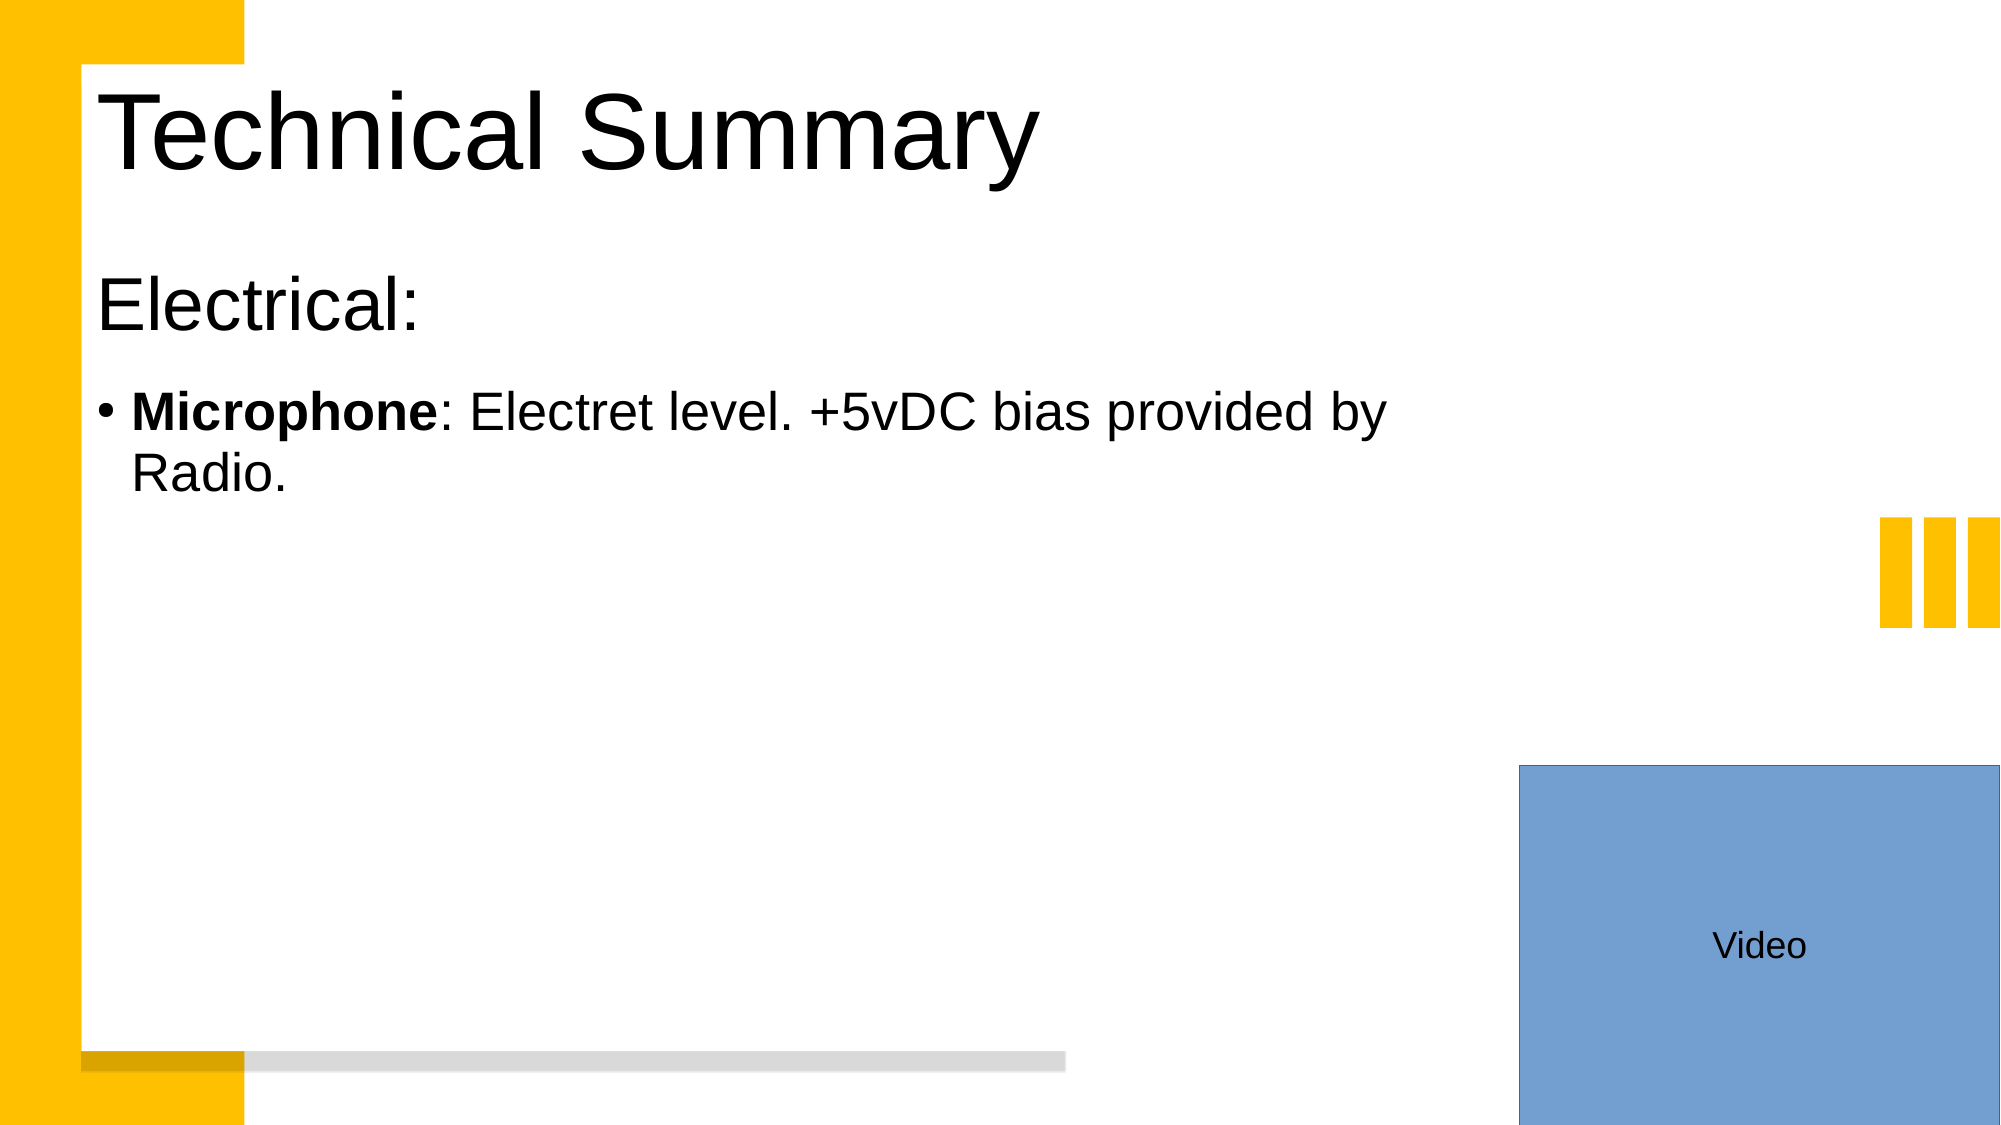

Video
Technical Summary
Electrical:
Microphone: Electret level. +5vDC bias provided by Radio.